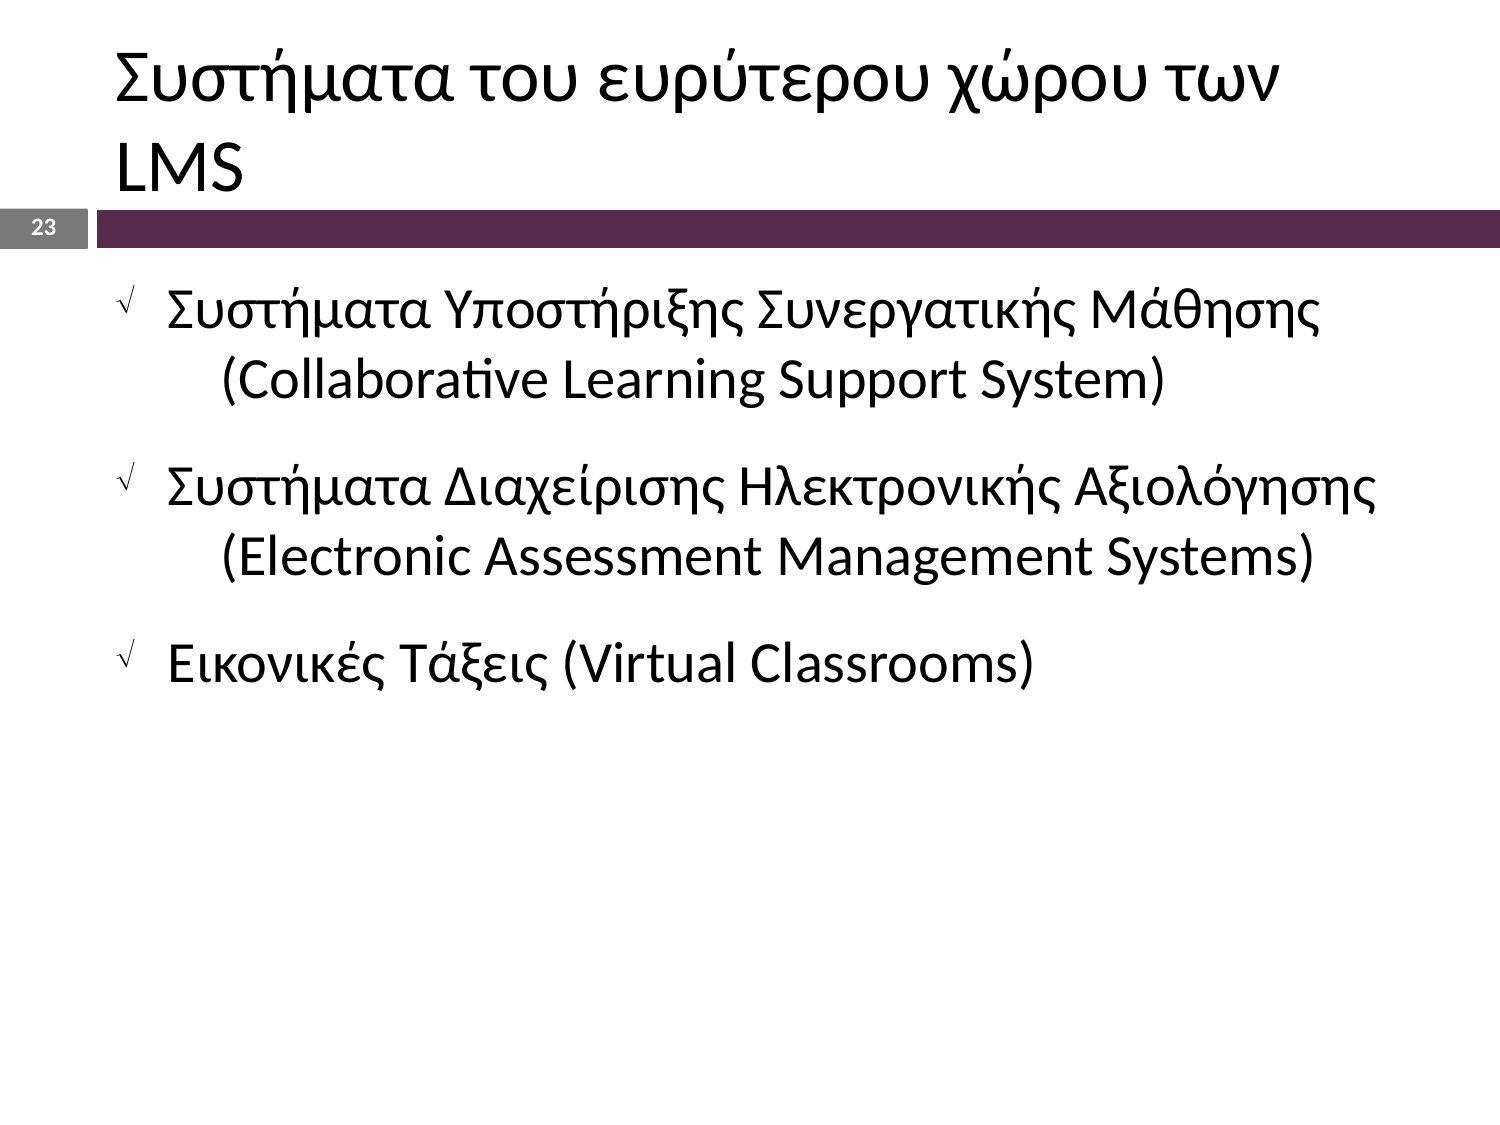

# Συστήματα του ευρύτερου χώρου των LMS
Συστήματα Υποστήριξης Συνεργατικής Μάθησης (Collaborative Learning Support System)
Συστήματα Διαχείρισης Ηλεκτρονικής Αξιολόγησης (Electronic Assessment Management Systems)
Εικονικές Τάξεις (Virtual Classrooms)